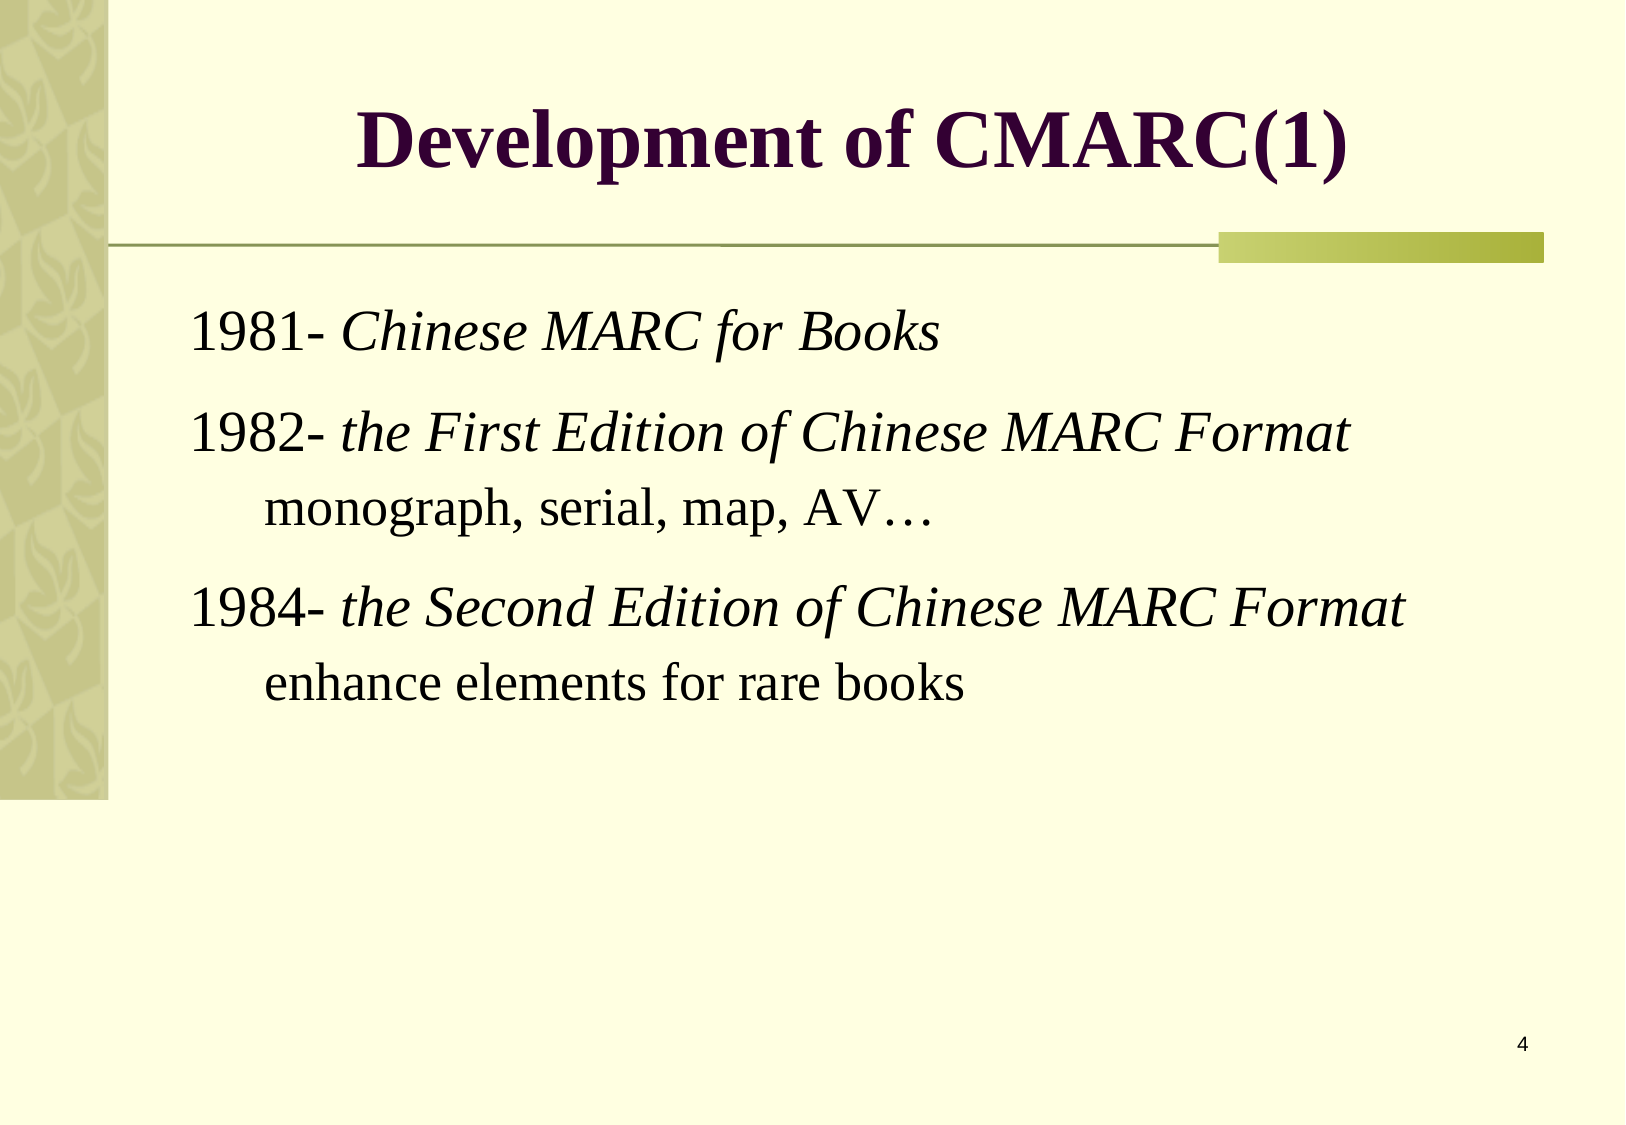

Development of CMARC(1)
# 1981- Chinese MARC for Books
1982- the First Edition of Chinese MARC Format
monograph, serial, map, AV…
1984- the Second Edition of Chinese MARC Format
enhance elements for rare books
4